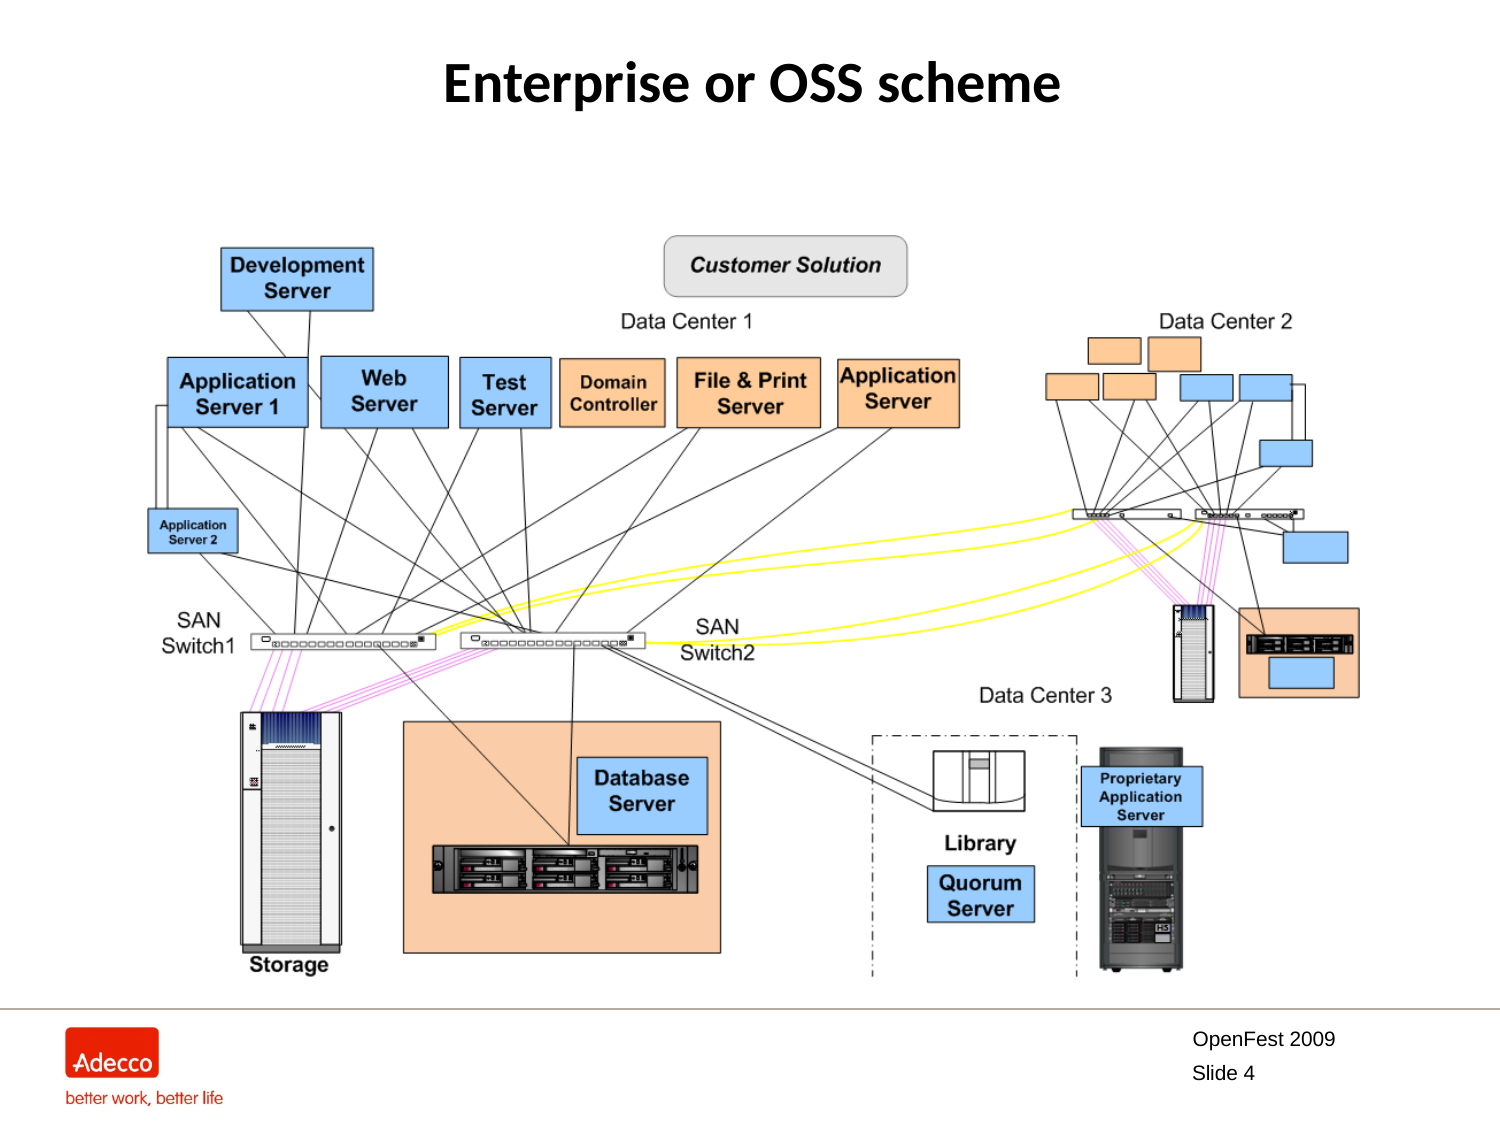

# Enterprise or OSS scheme
OpenFest 2009
Slide